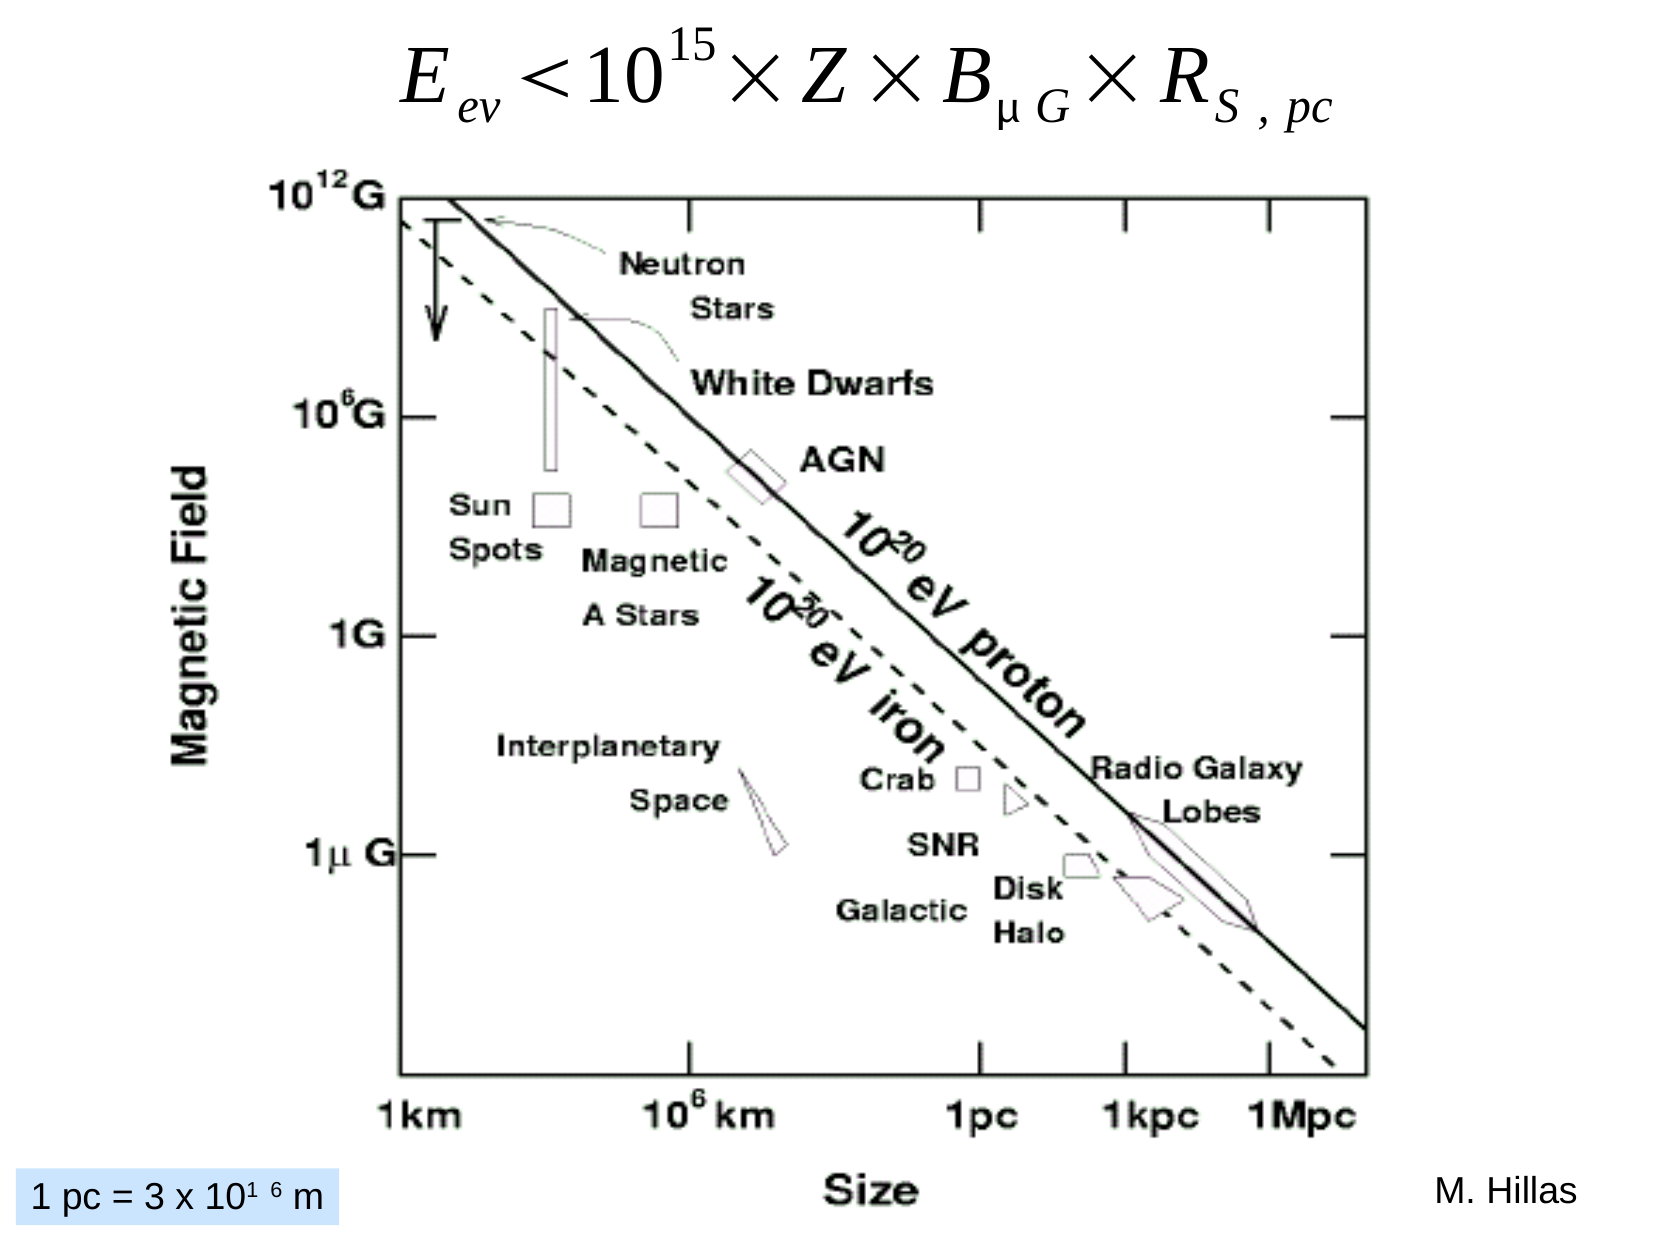

M. Hillas
1 pc = 3 x 101 6 m